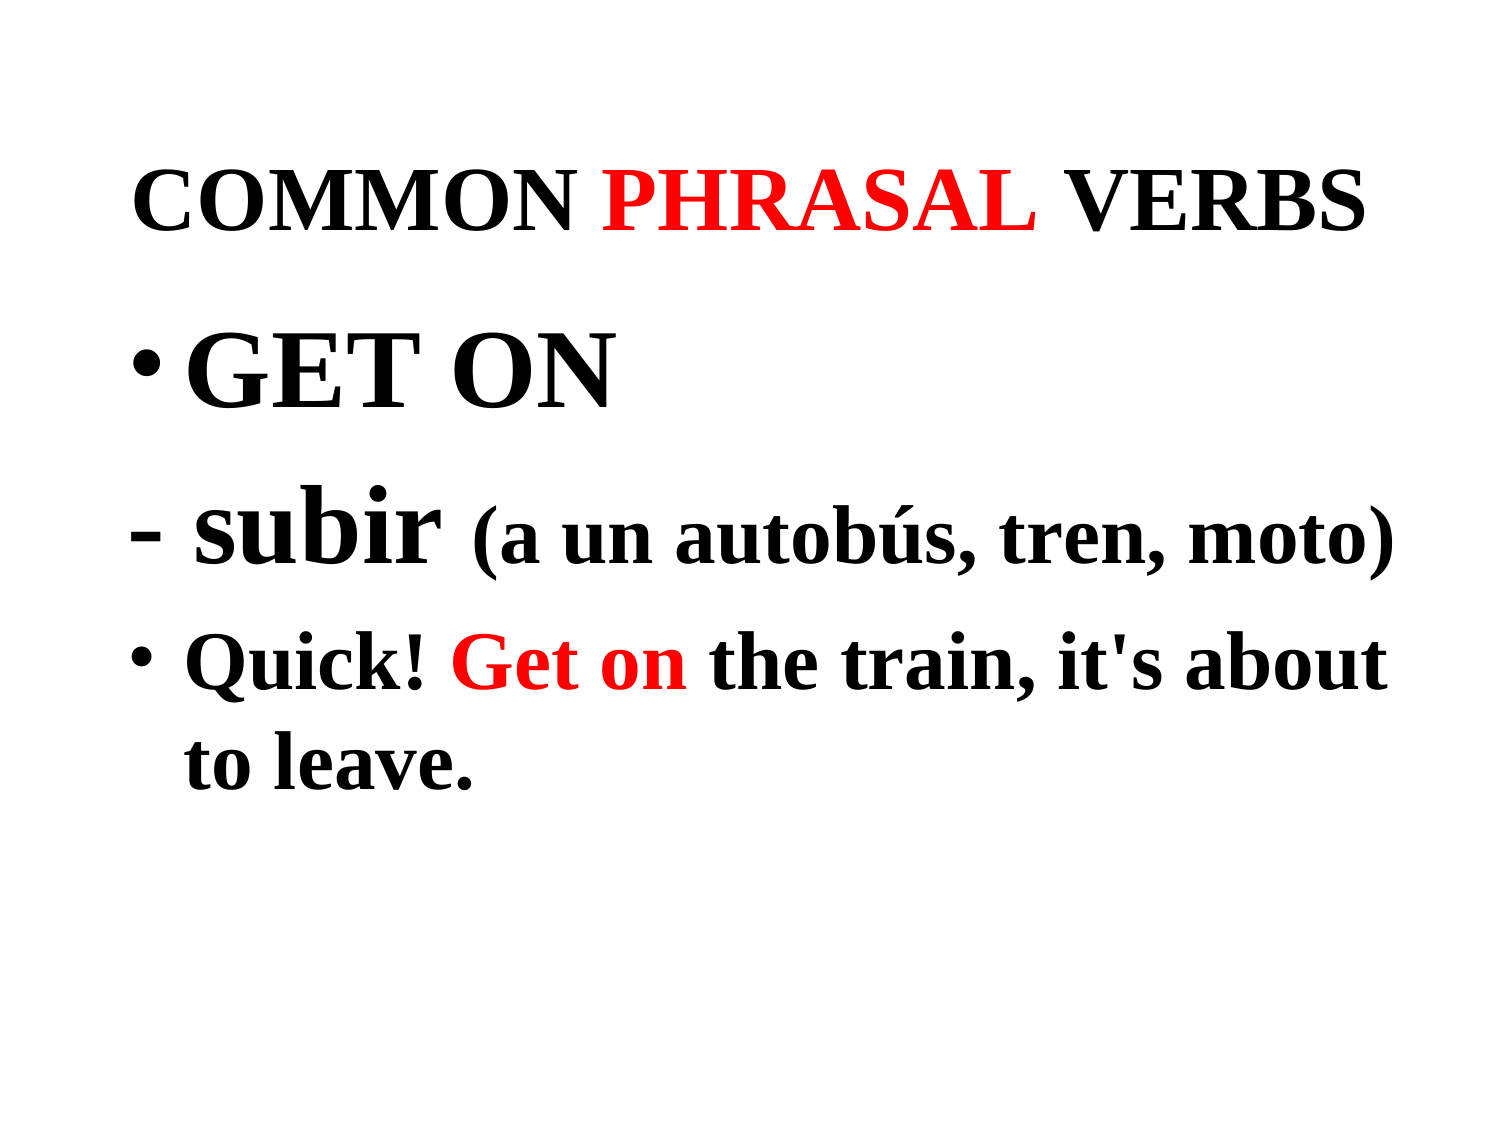

# COMMON PHRASAL VERBS
GET ON
- subir (a un autobús, tren, moto)
Quick! Get on the train, it's about to leave.